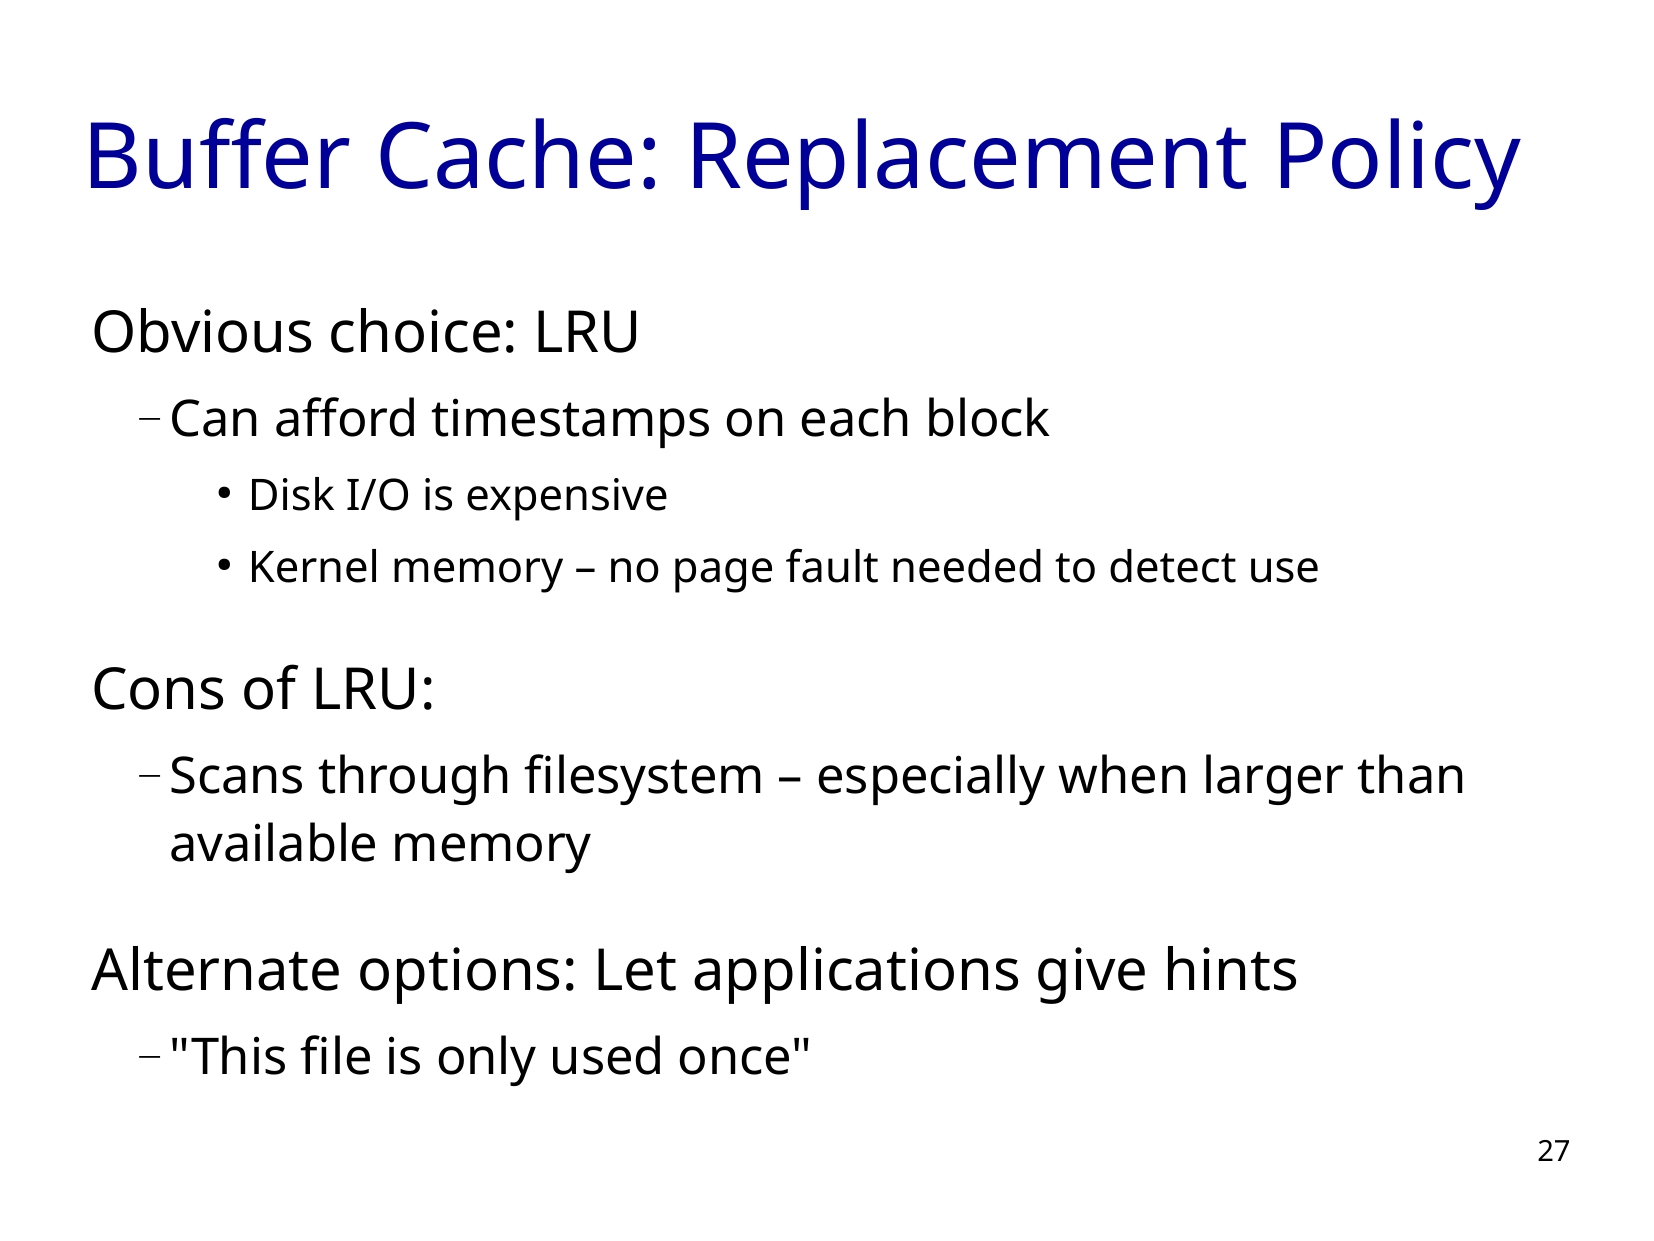

# Buffer Cache: Replacement Policy
Obvious choice: LRU
Can afford timestamps on each block
Disk I/O is expensive
Kernel memory – no page fault needed to detect use
Cons of LRU:
Scans through filesystem – especially when larger than available memory
Alternate options: Let applications give hints
"This file is only used once"
27